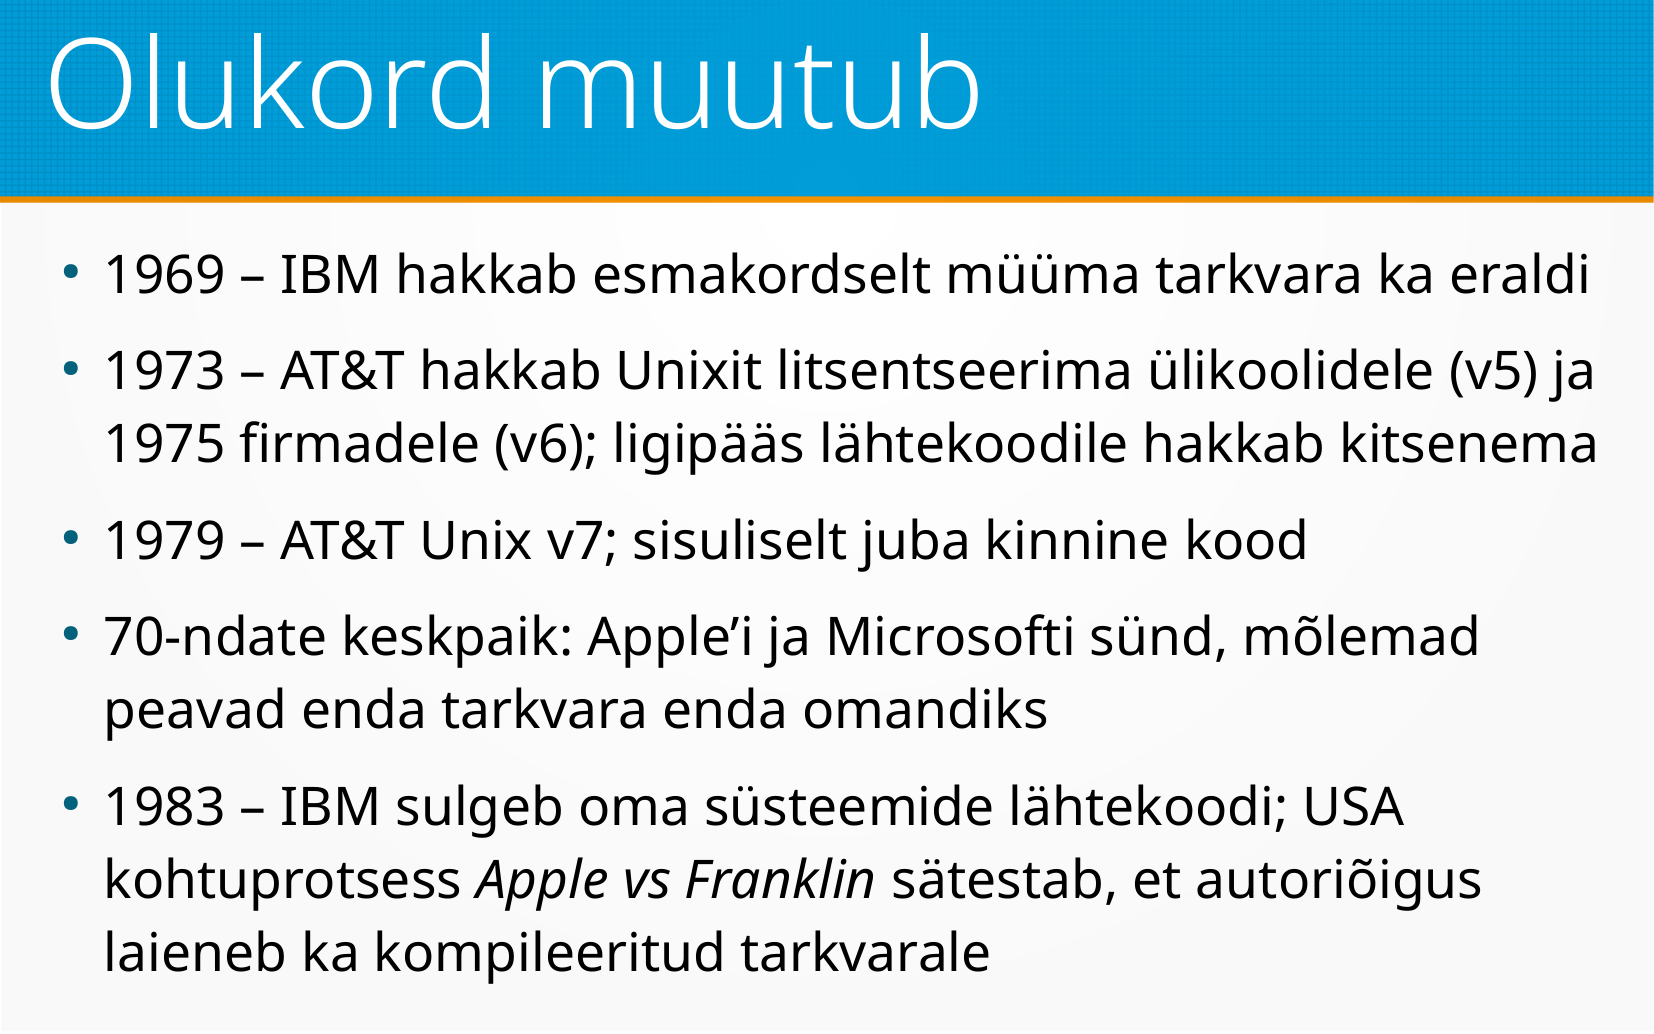

# Olukord muutub
1969 – IBM hakkab esmakordselt müüma tarkvara ka eraldi
1973 – AT&T hakkab Unixit litsentseerima ülikoolidele (v5) ja 1975 firmadele (v6); ligipääs lähtekoodile hakkab kitsenema
1979 – AT&T Unix v7; sisuliselt juba kinnine kood
70-ndate keskpaik: Apple’i ja Microsofti sünd, mõlemad peavad enda tarkvara enda omandiks
1983 – IBM sulgeb oma süsteemide lähtekoodi; USA kohtuprotsess Apple vs Franklin sätestab, et autoriõigus laieneb ka kompileeritud tarkvarale